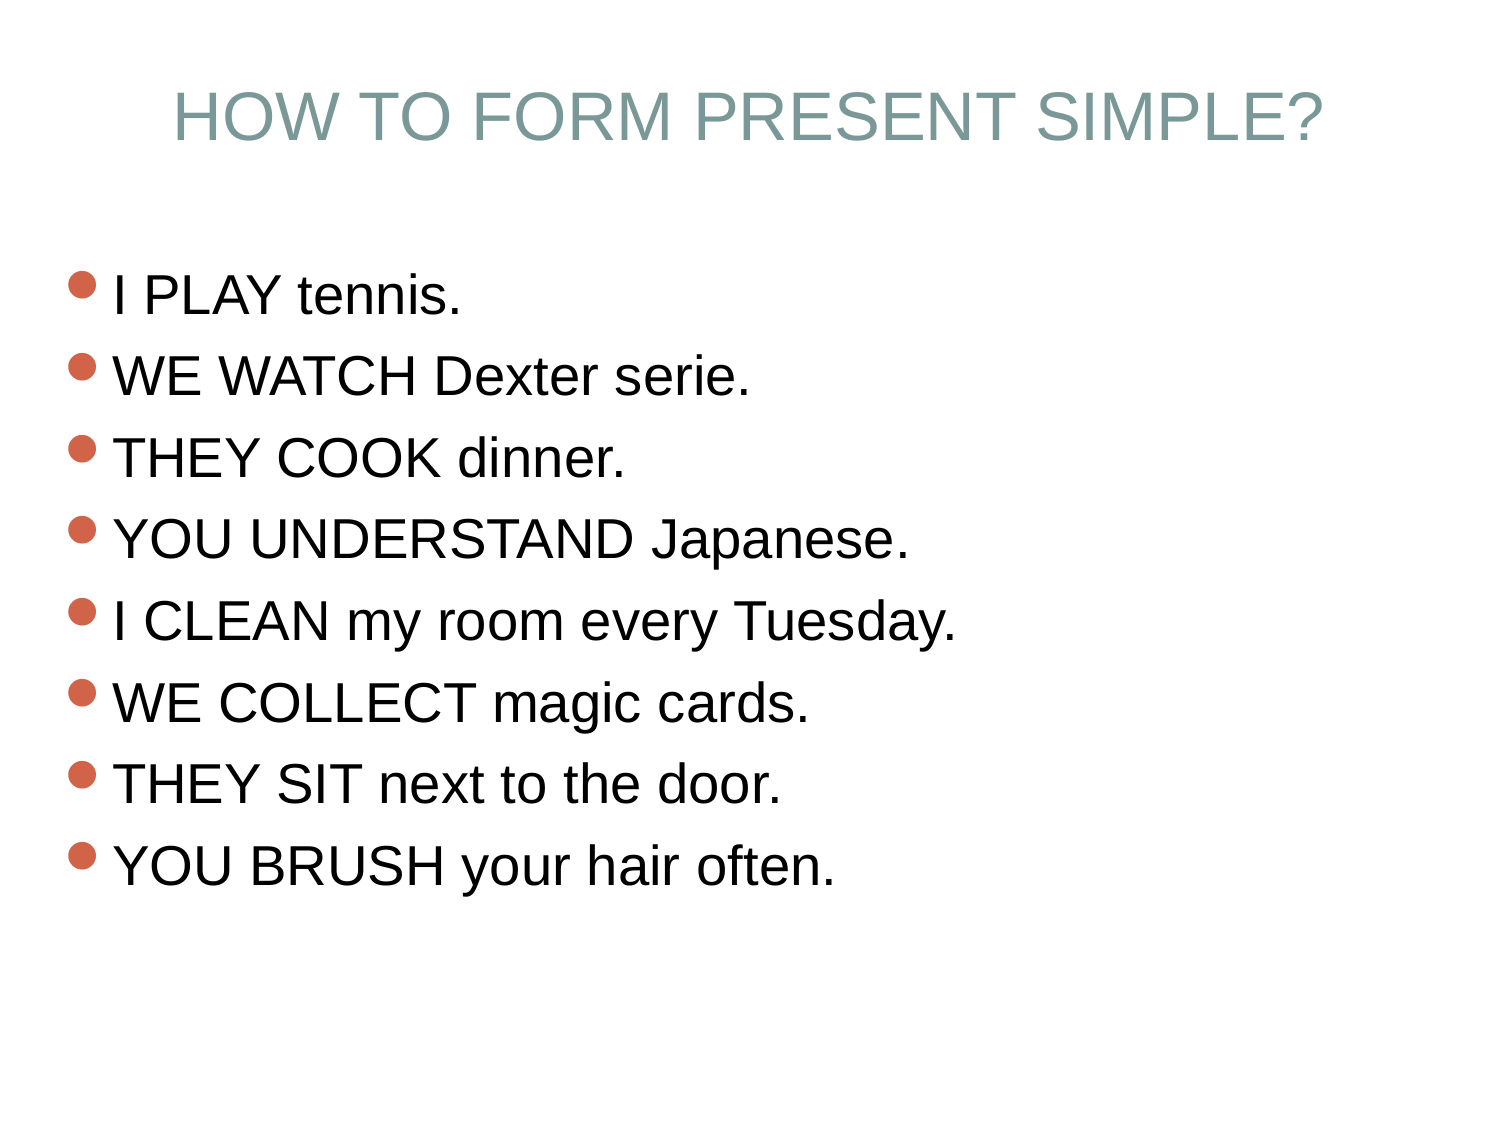

# HOW TO FORM PRESENT SIMPLE?
I PLAY tennis.
WE WATCH Dexter serie.
THEY COOK dinner.
YOU UNDERSTAND Japanese.
I CLEAN my room every Tuesday.
WE COLLECT magic cards.
THEY SIT next to the door.
YOU BRUSH your hair often.